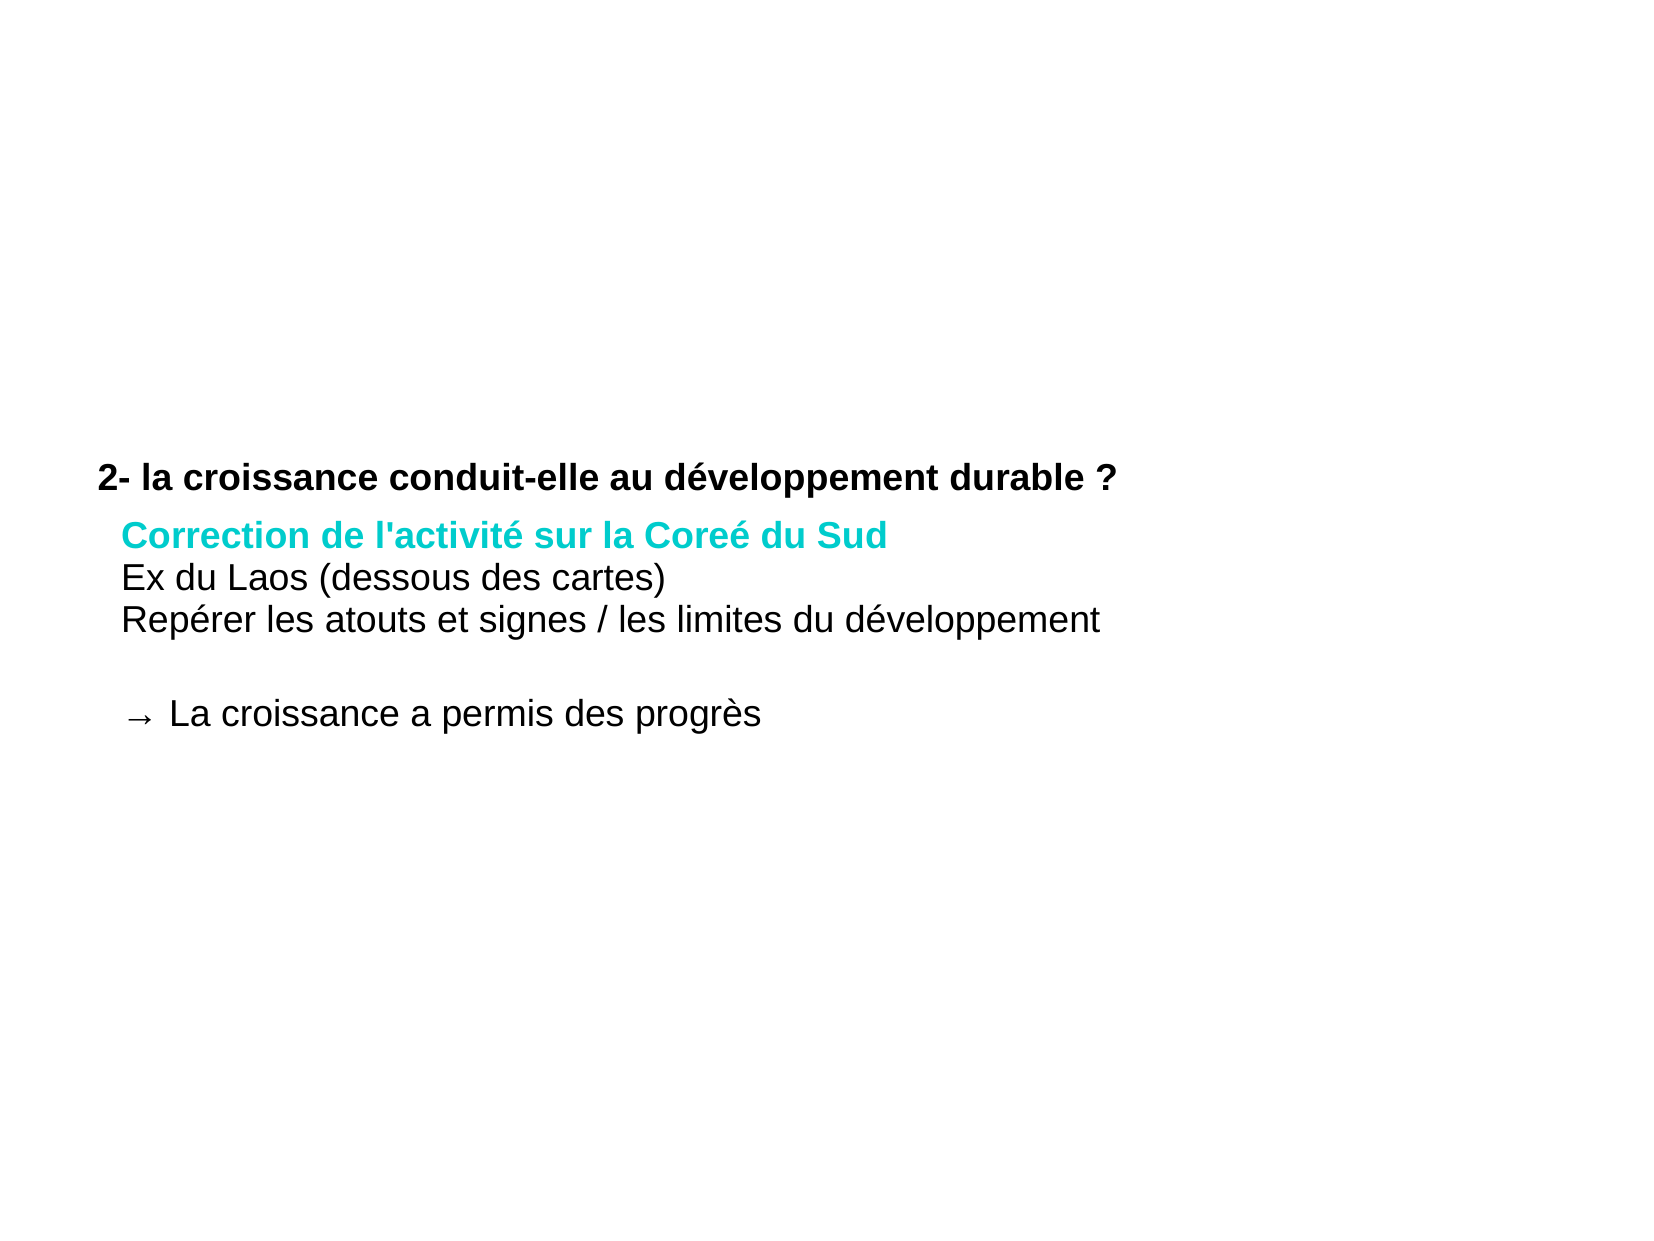

2- la croissance conduit-elle au développement durable ?
Correction de l'activité sur la Coreé du Sud
Ex du Laos (dessous des cartes)
Repérer les atouts et signes / les limites du développement
→ La croissance a permis des progrès